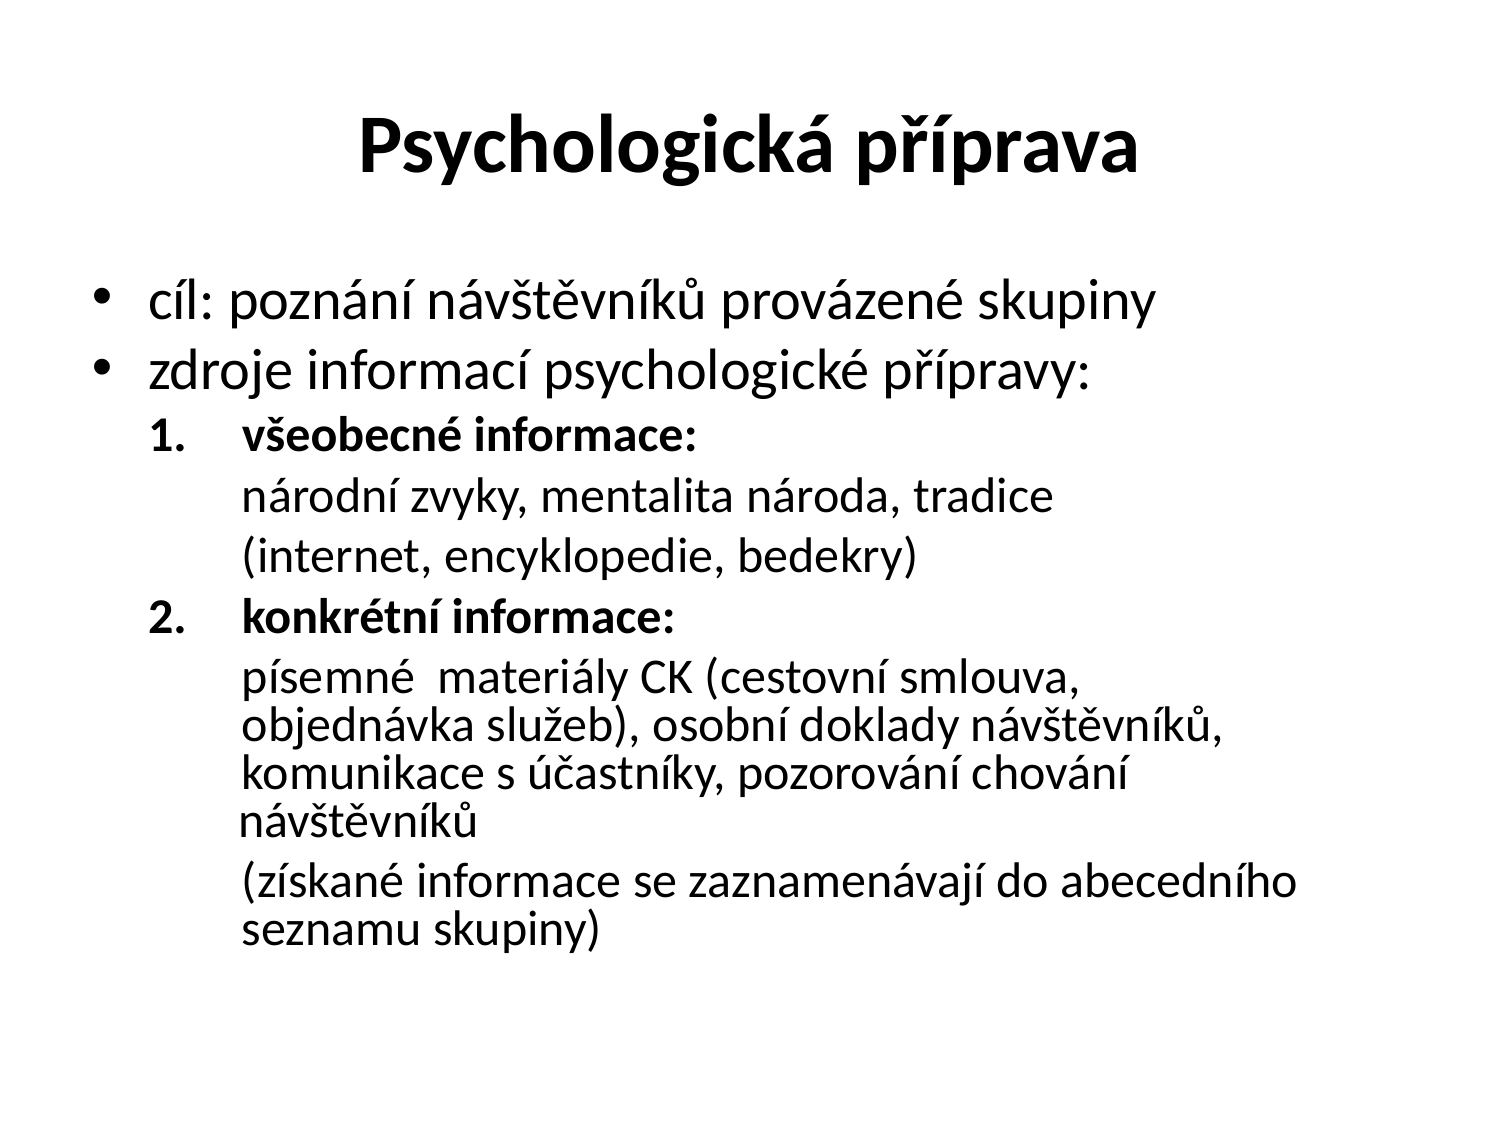

# Psychologická příprava
cíl: poznání návštěvníků provázené skupiny
zdroje informací psychologické přípravy:
	1.	všeobecné informace:
		národní zvyky, mentalita národa, tradice
		(internet, encyklopedie, bedekry)
	2.	konkrétní informace:
		písemné materiály CK (cestovní smlouva, 			objednávka služeb), osobní doklady návštěvníků, 		komunikace s účastníky, pozorování chování 		 návštěvníků
		(získané informace se zaznamenávají do abecedního 	seznamu skupiny)